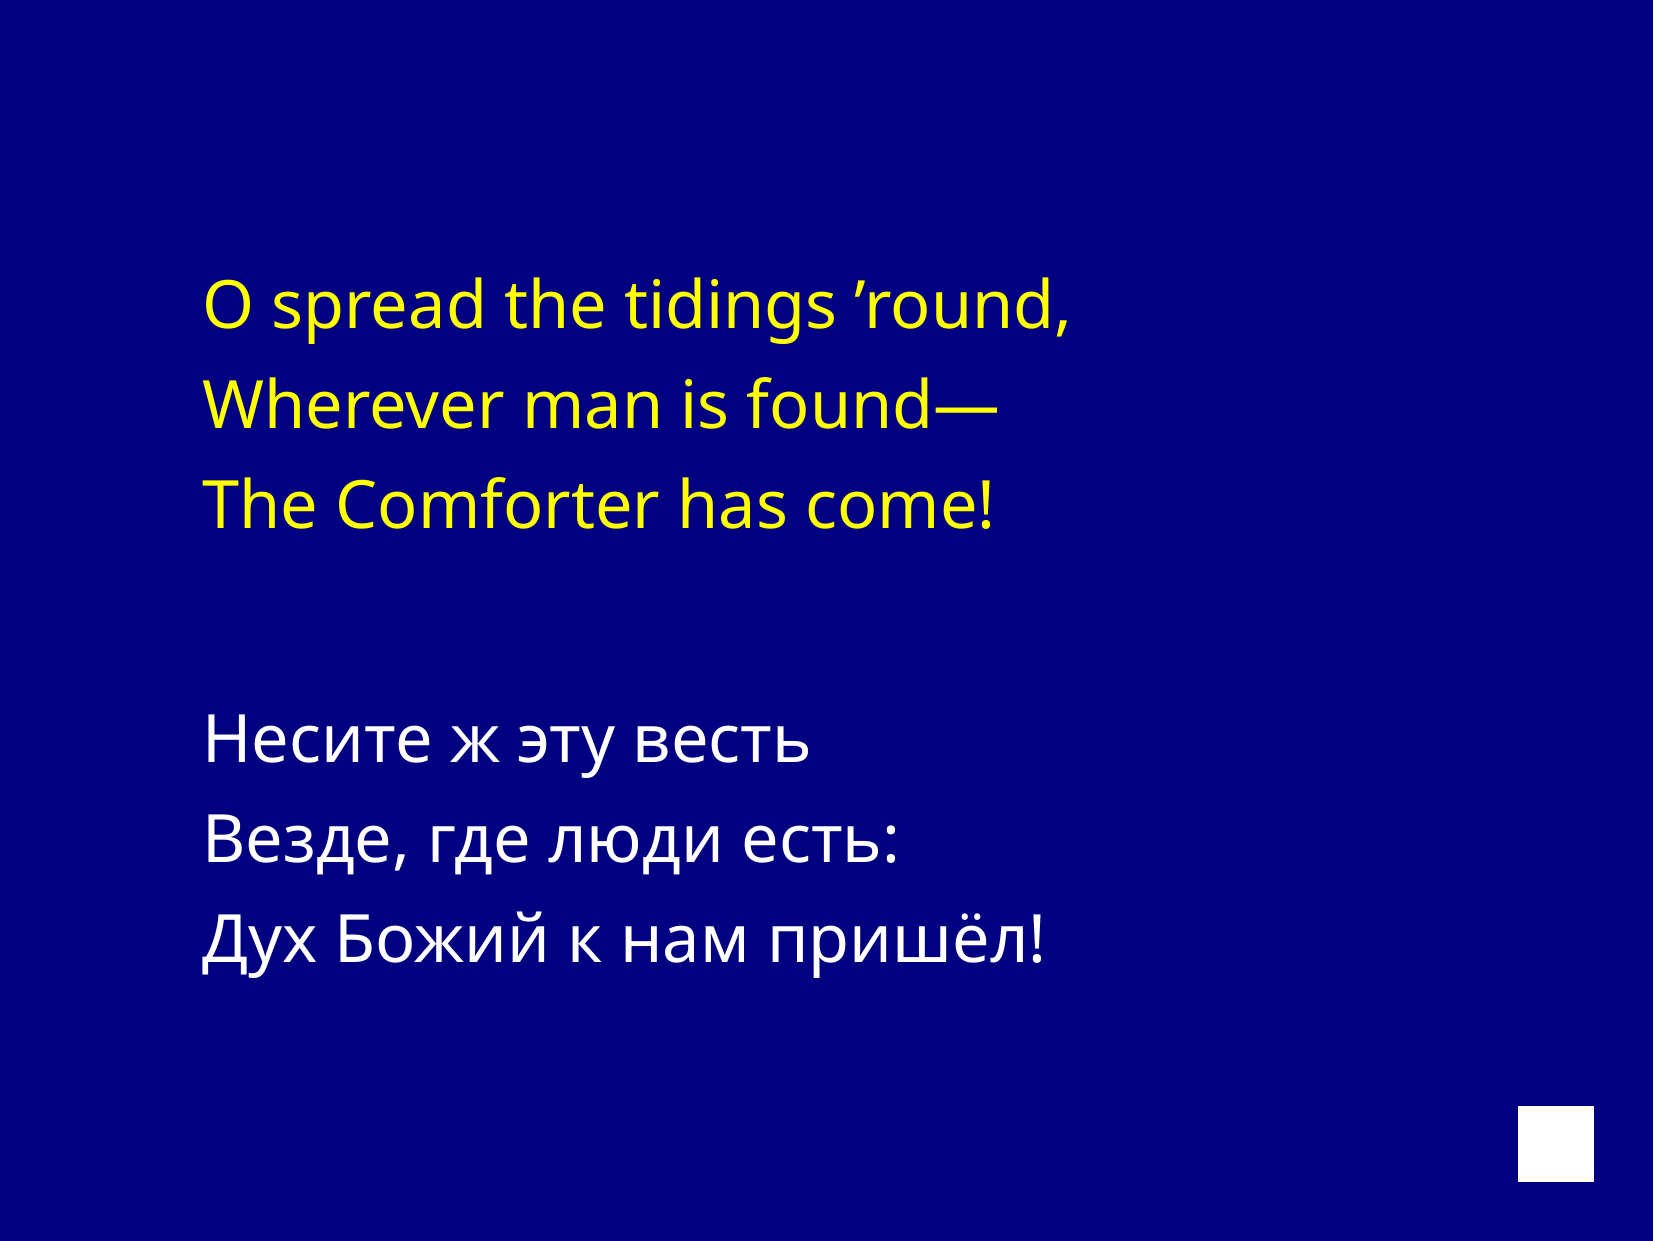

O spread the tidings ’round,
	Wherever man is found—
	The Comforter has come!
	Несите ж эту весть
	Везде, где люди есть:
	Дух Божий к нам пришёл!